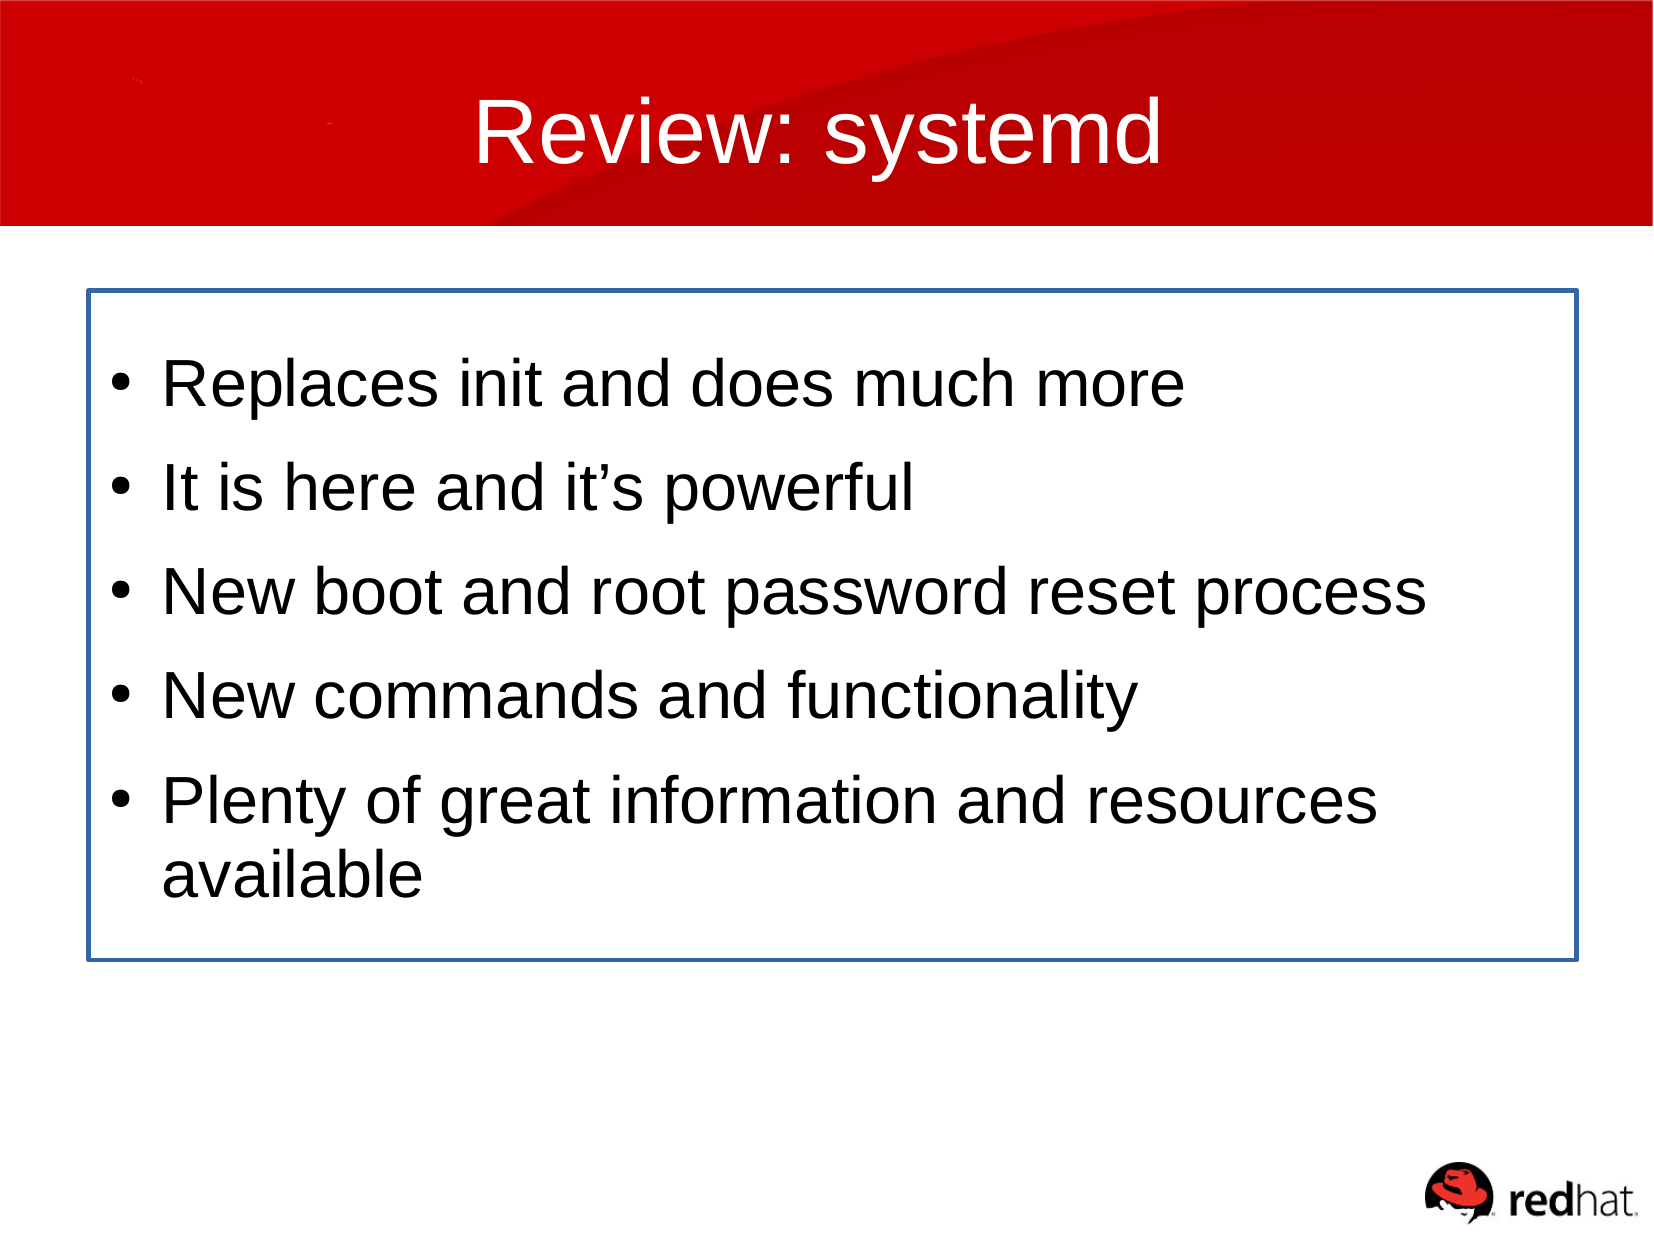

# Review: systemd
Replaces init and does much more
It is here and it’s powerful
New boot and root password reset process
New commands and functionality
Plenty of great information and resources available